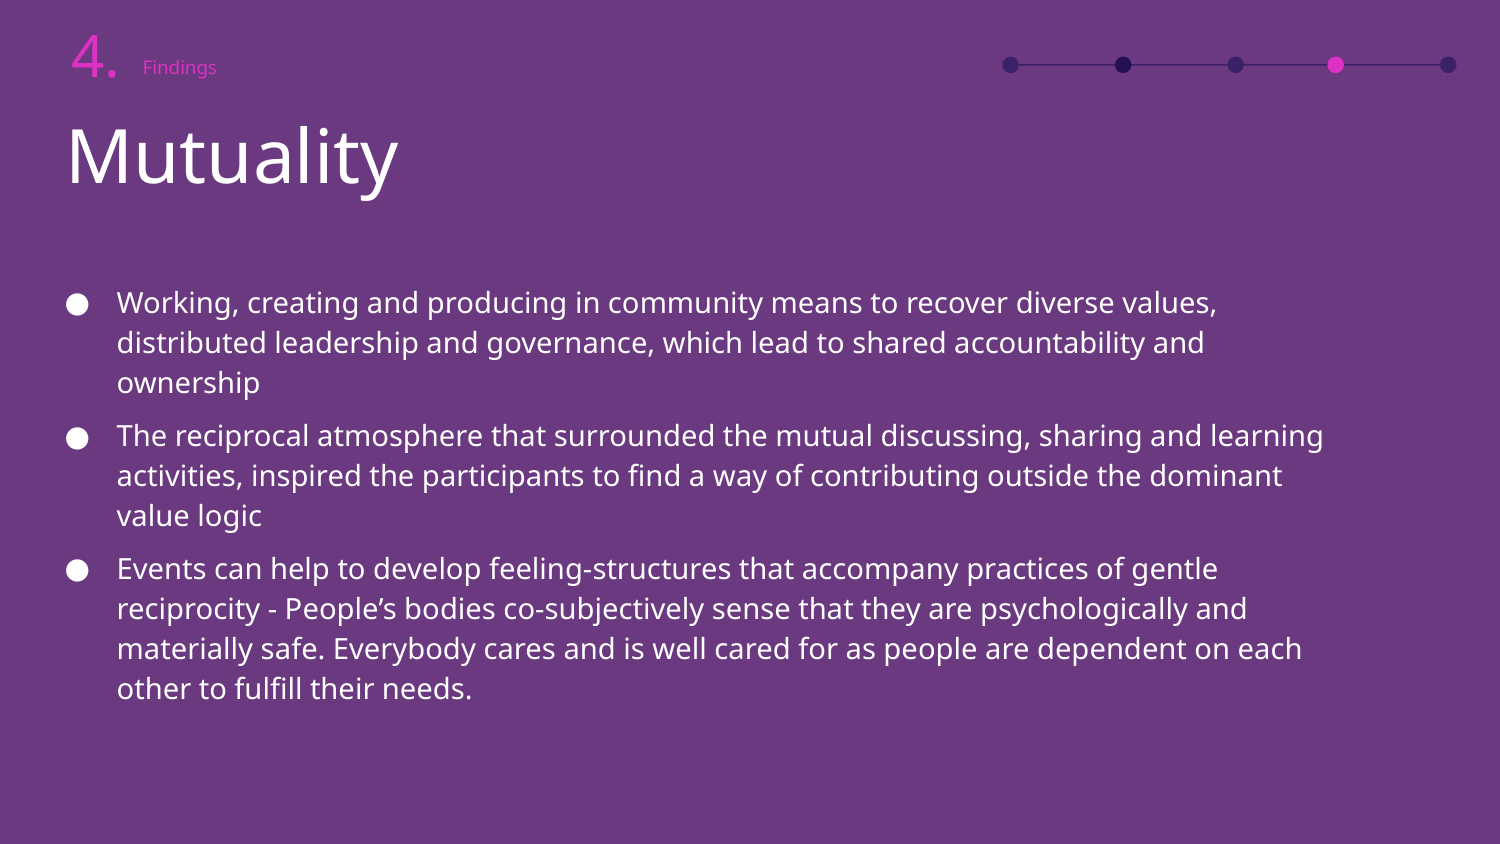

4.
Findings
Mutuality
# Working, creating and producing in community means to recover diverse values, distributed leadership and governance, which lead to shared accountability and ownership
The reciprocal atmosphere that surrounded the mutual discussing, sharing and learning activities, inspired the participants to find a way of contributing outside the dominant value logic
Events can help to develop feeling-structures that accompany practices of gentle reciprocity - People’s bodies co-subjectively sense that they are psychologically and materially safe. Everybody cares and is well cared for as people are dependent on each other to fulfill their needs.